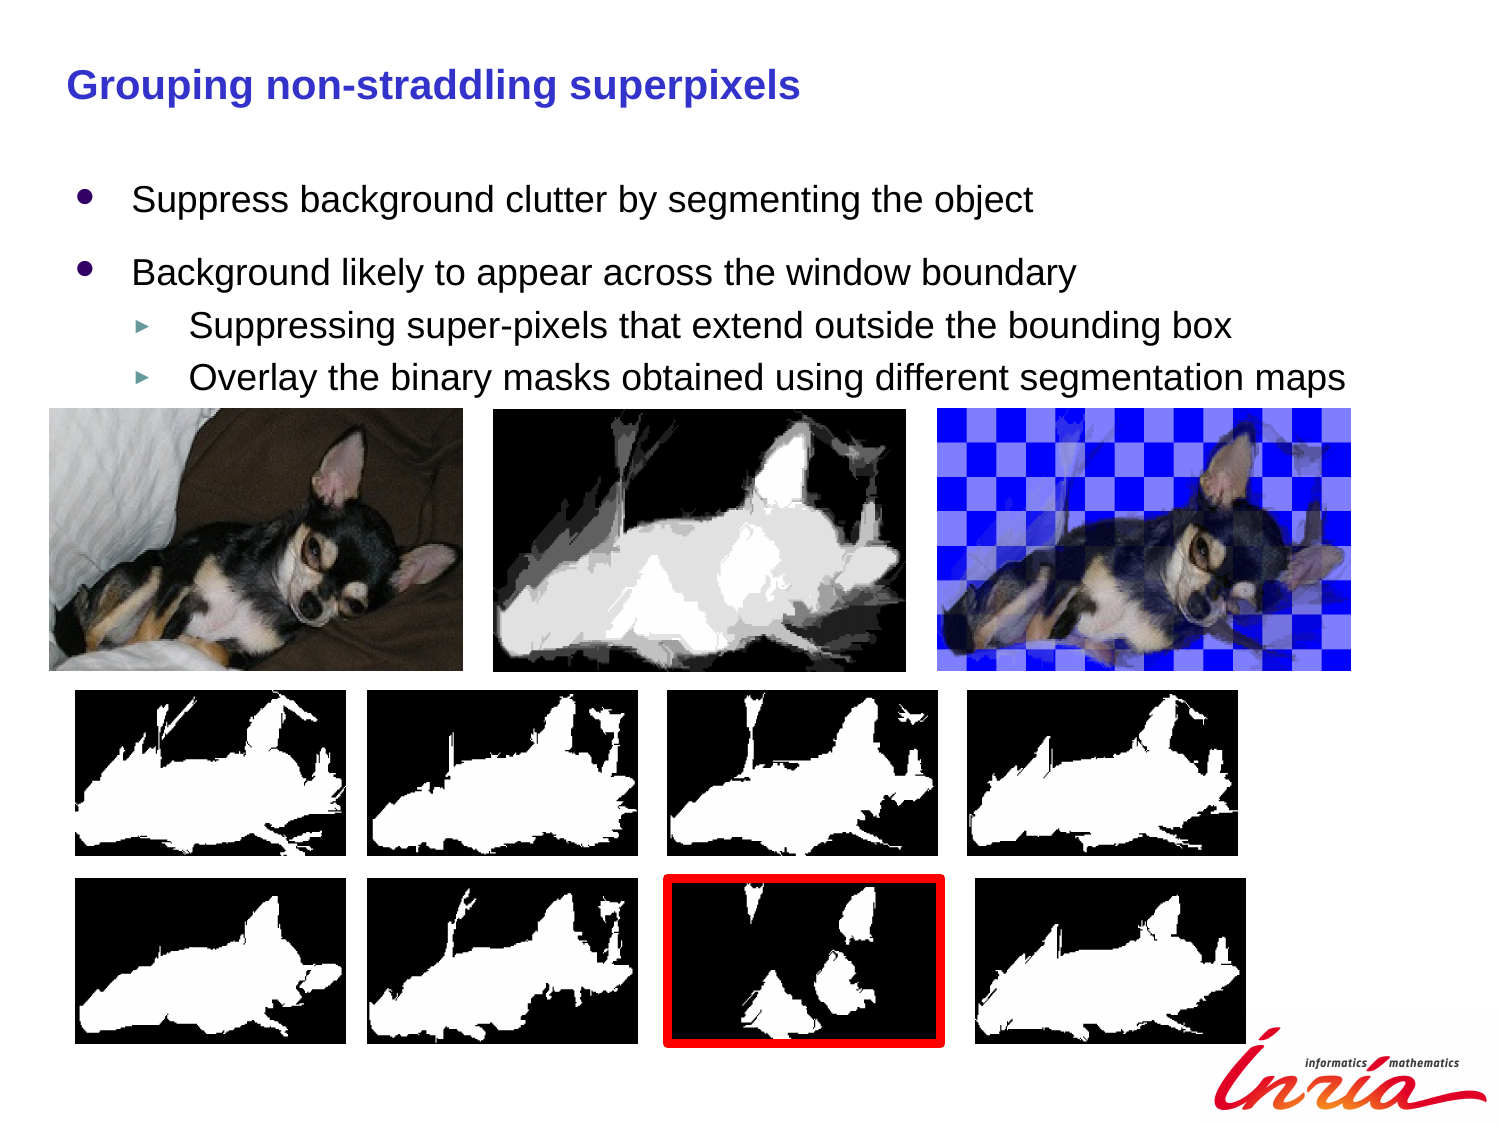

# Grouping non-straddling superpixels
Suppress background clutter by segmenting the object
Background likely to appear across the window boundary
Suppressing super-pixels that extend outside the bounding box
Overlay the binary masks obtained using different segmentation maps